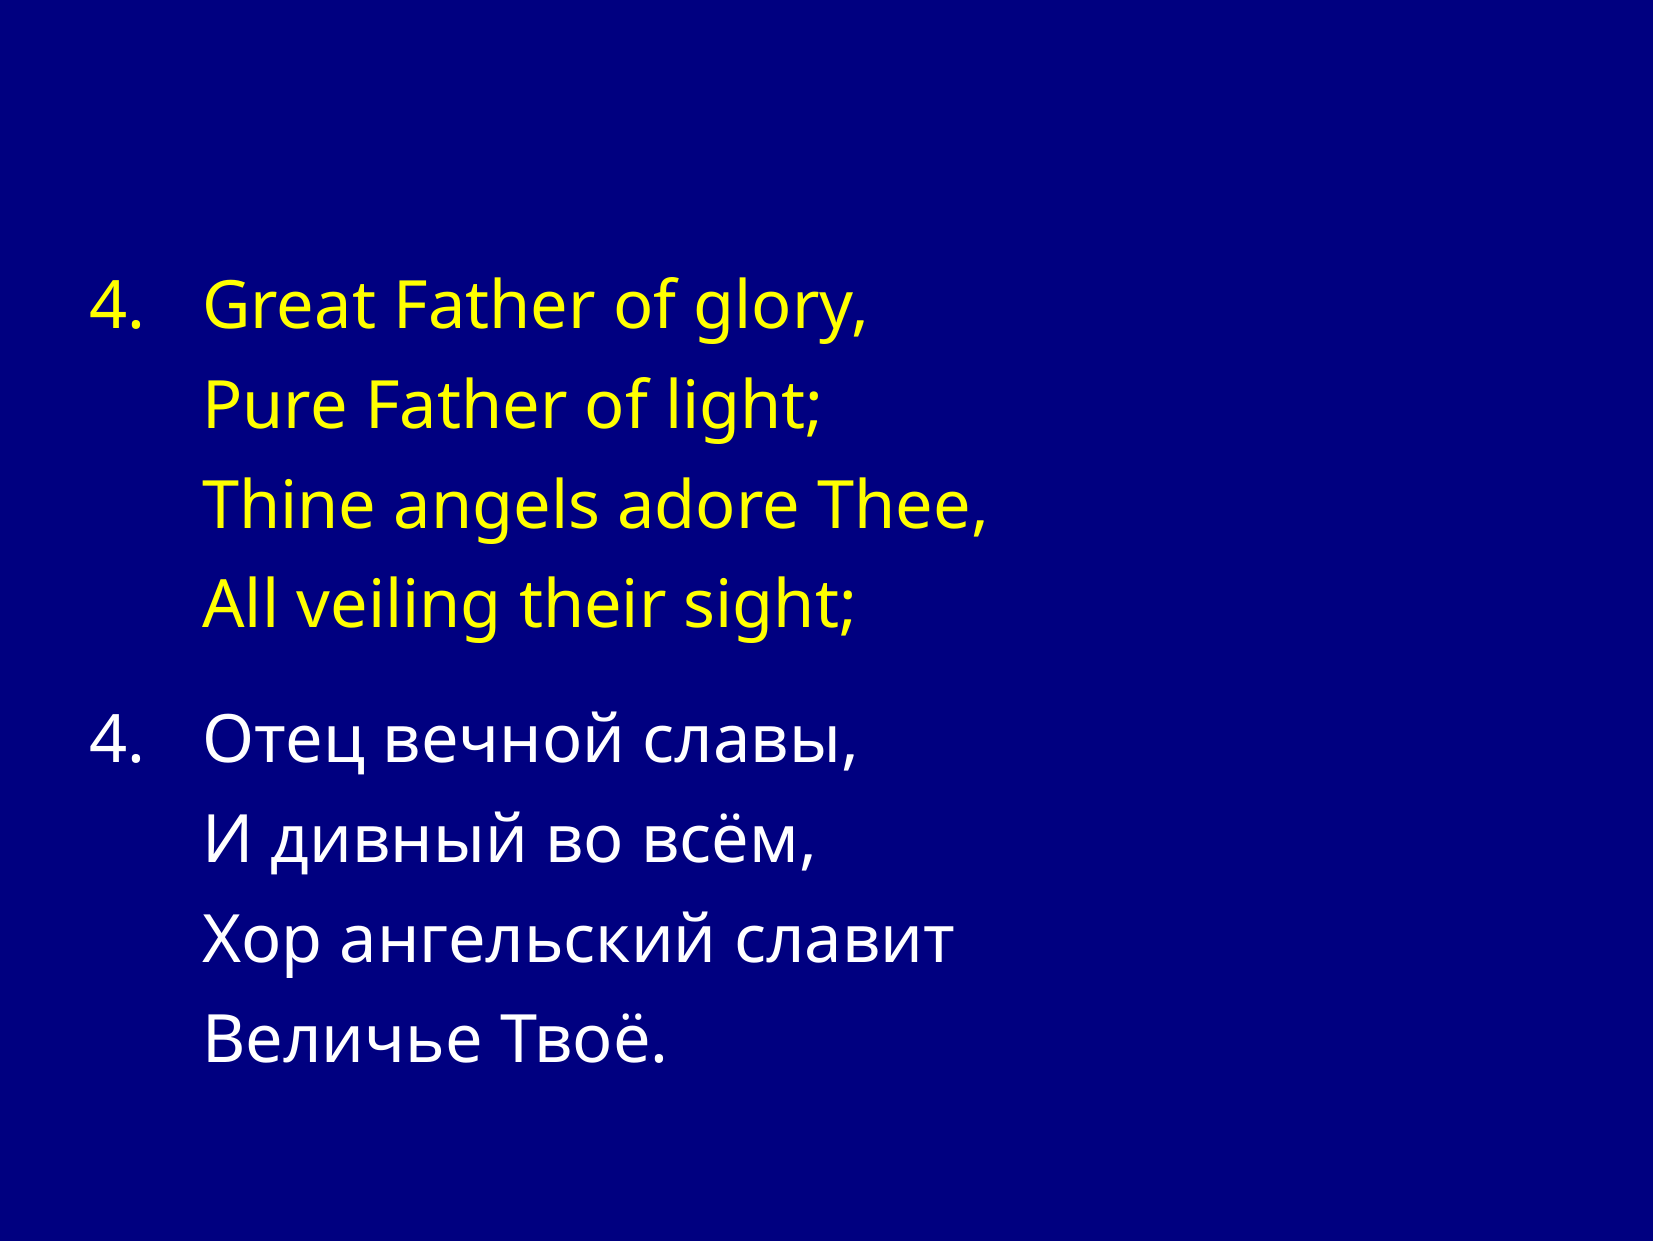

4.	Great Father of glory,
	Pure Father of light;
	Thine angels adore Thee,
	All veiling their sight;
4.	Отец вечной славы,
	И дивный во всём,
	Хор ангельский славит
	Величье Твоё.